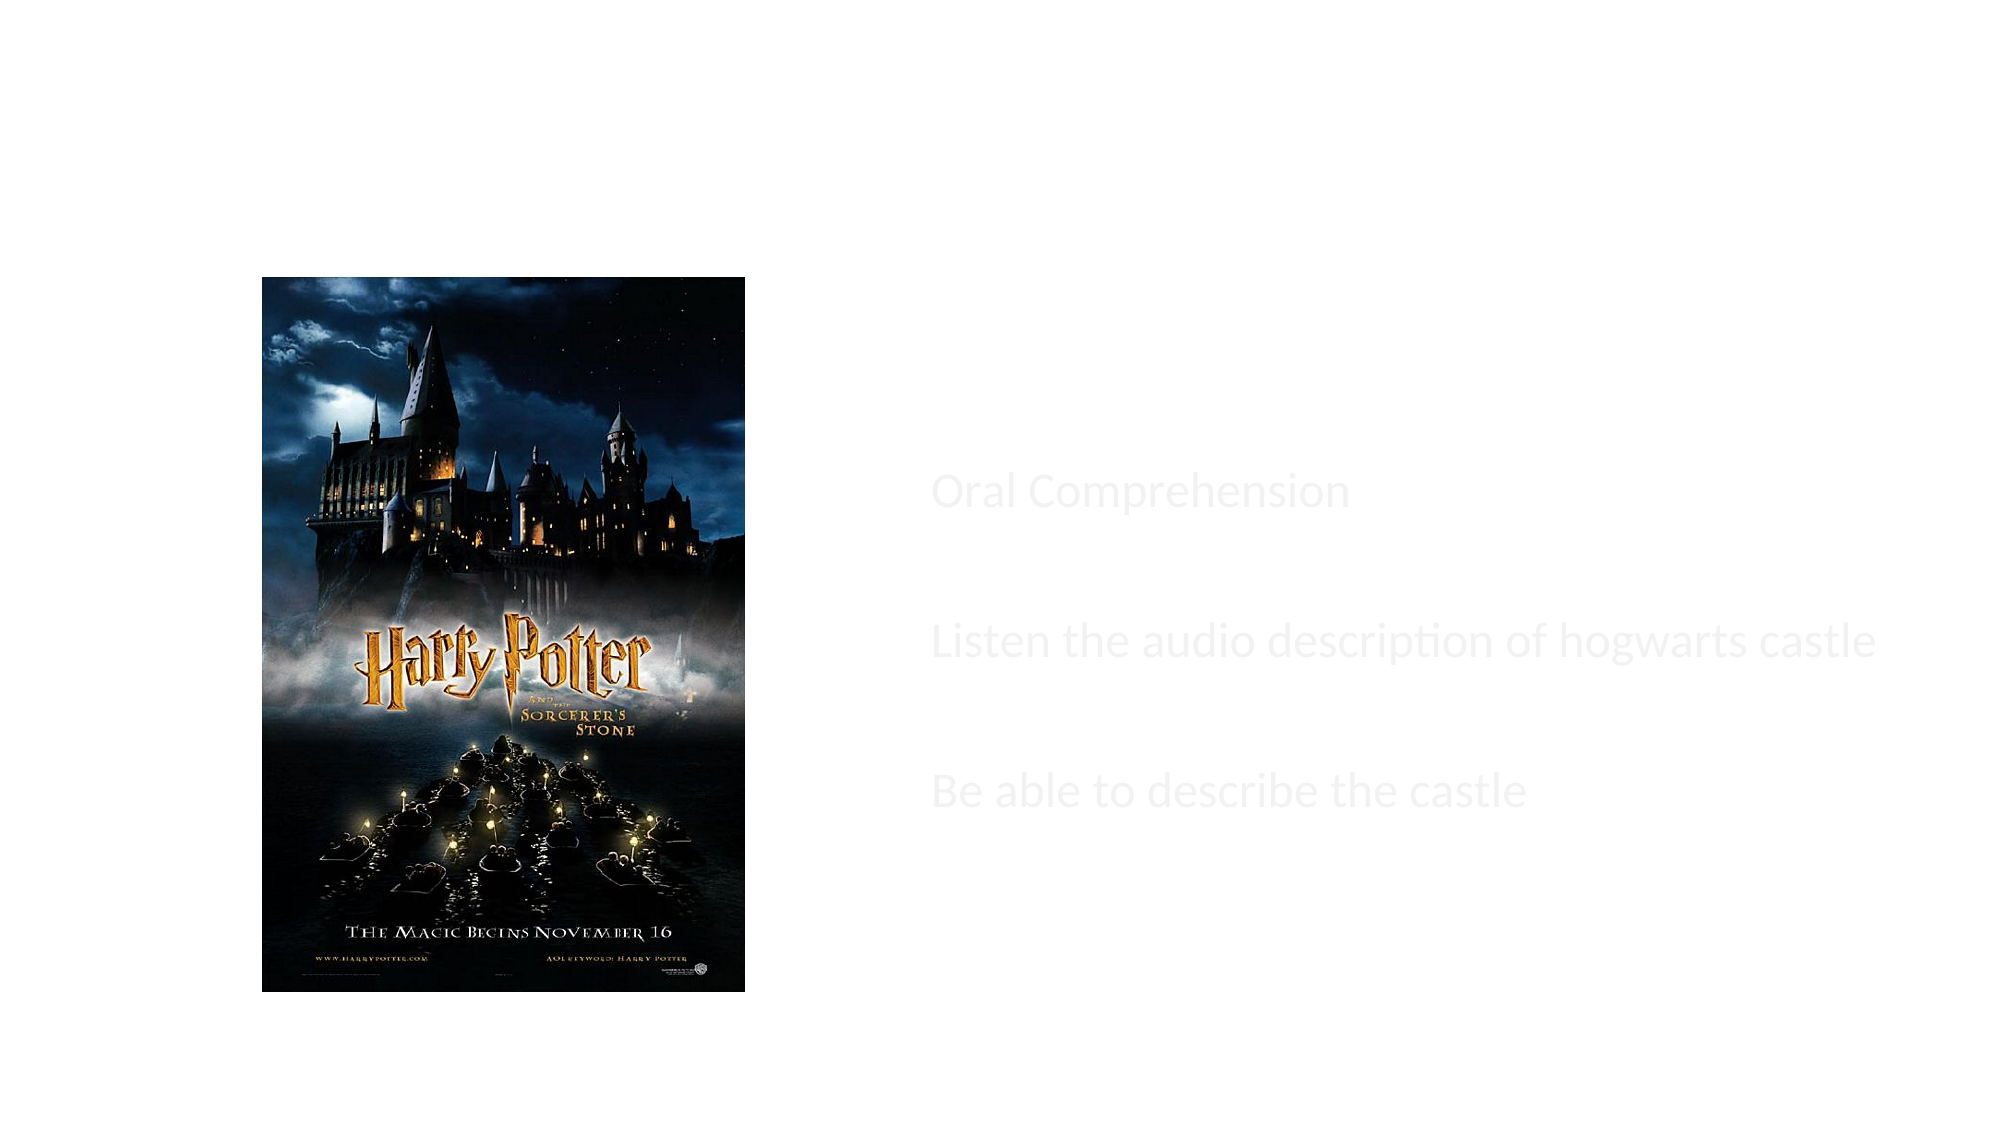

# Castle description
Oral Comprehension
Listen the audio description of hogwarts castle
Be able to describe the castle